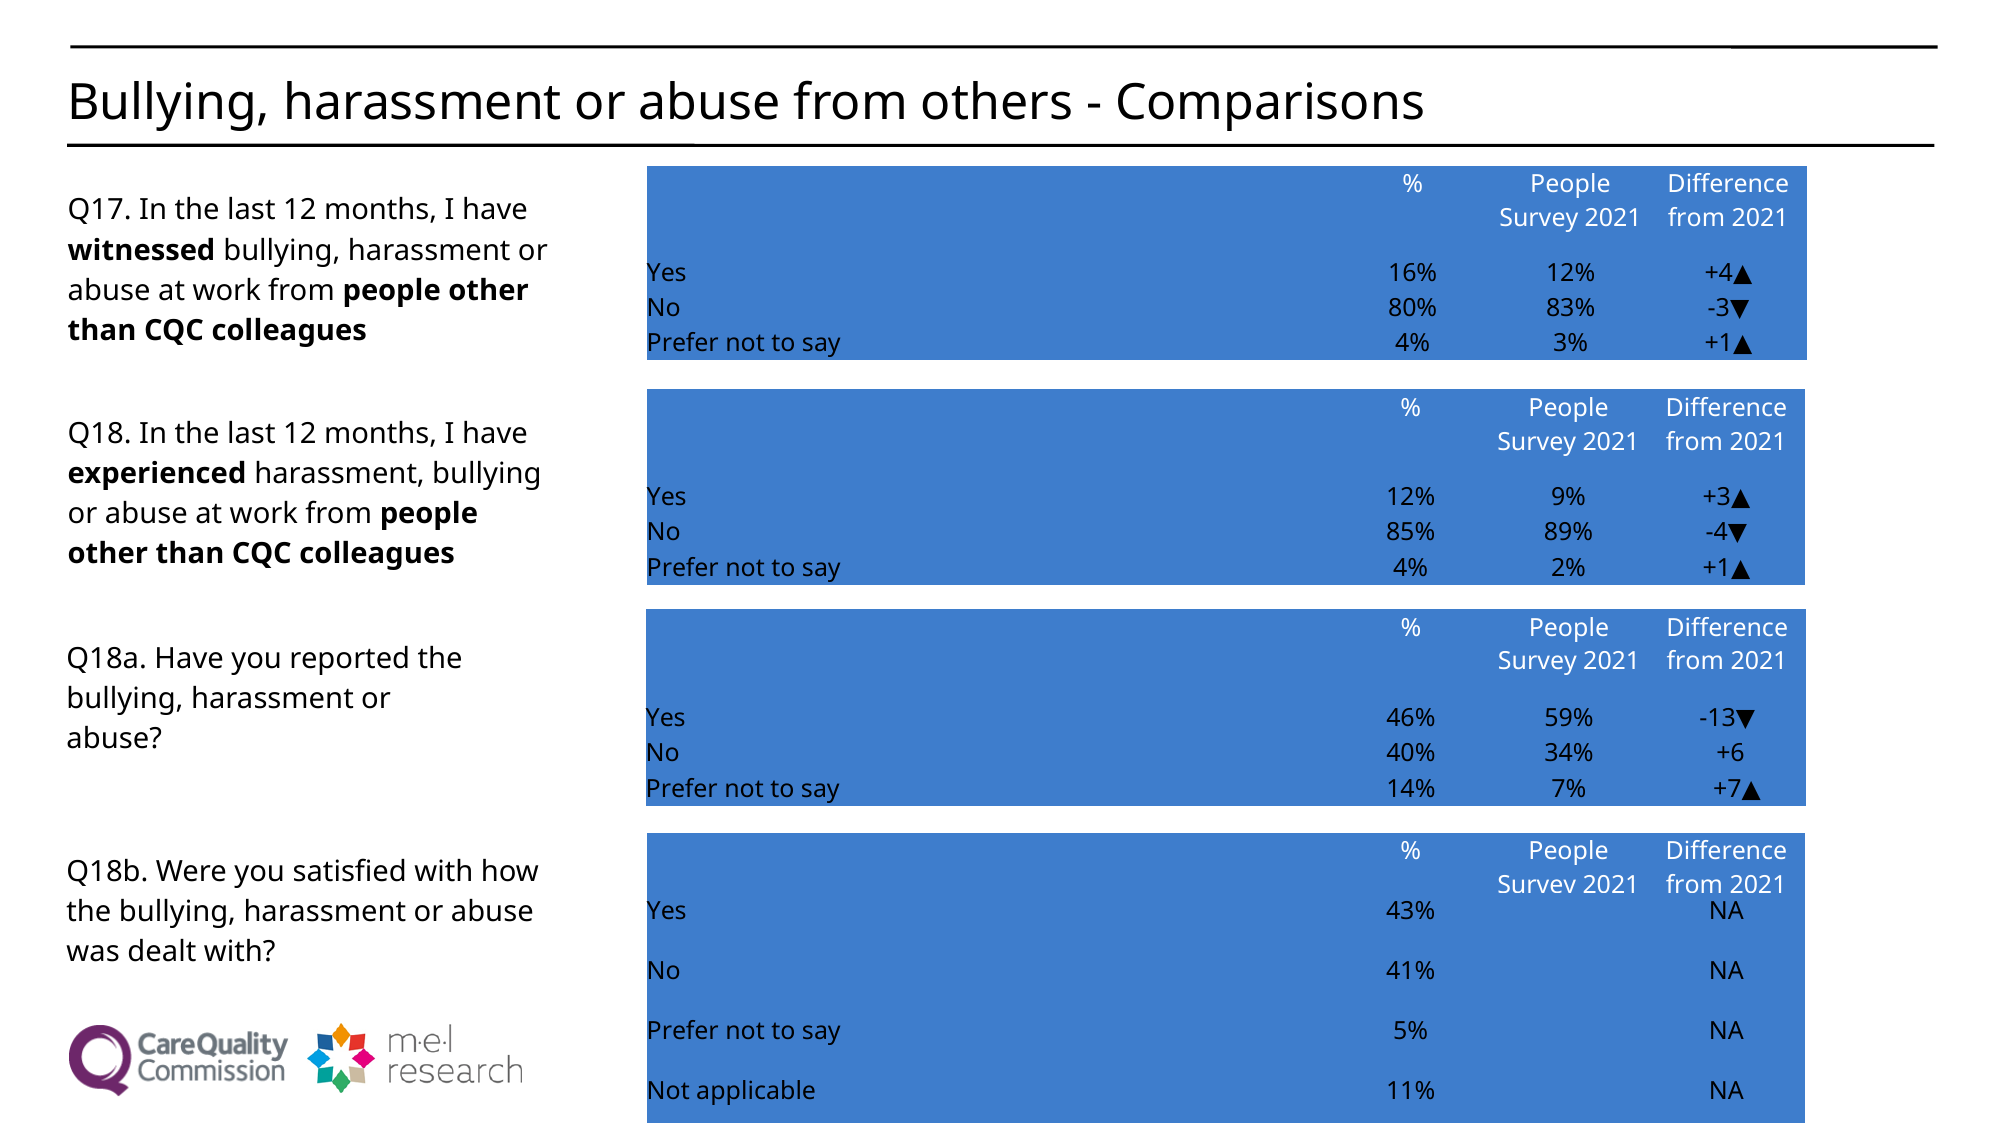

# Bullying, harassment or abuse from others - Comparisons
| | % | People Survey 2021 | Difference from 2021 |
| --- | --- | --- | --- |
| Yes | 16% | 12% | +4▲ |
| No | 80% | 83% | -3▼ |
| Prefer not to say | 4% | 3% | +1▲ |
Q17. In the last 12 months, I have witnessed bullying, harassment or abuse at work from people other than CQC colleagues
| | % | People Survey 2021 | Difference from 2021 |
| --- | --- | --- | --- |
| Yes | 12% | 9% | +3▲ |
| No | 85% | 89% | -4▼ |
| Prefer not to say | 4% | 2% | +1▲ |
Q18. In the last 12 months, I have experienced harassment, bullying or abuse at work from people other than CQC colleagues
| | % | People Survey 2021 | Difference from 2021 |
| --- | --- | --- | --- |
| Yes | 46% | 59% | -13▼ |
| No | 40% | 34% | +6 |
| Prefer not to say | 14% | 7% | +7▲ |
Q18a. Have you reported the bullying, harassment or abuse?
| | % | People Survey 2021 | Difference from 2021 |
| --- | --- | --- | --- |
| Yes | 43% | | NA |
| No | 41% | | NA |
| Prefer not to say | 5% | | NA |
| Not applicable | 11% | | NA |
Q18b. Were you satisfied with how the bullying, harassment or abuse was dealt with?